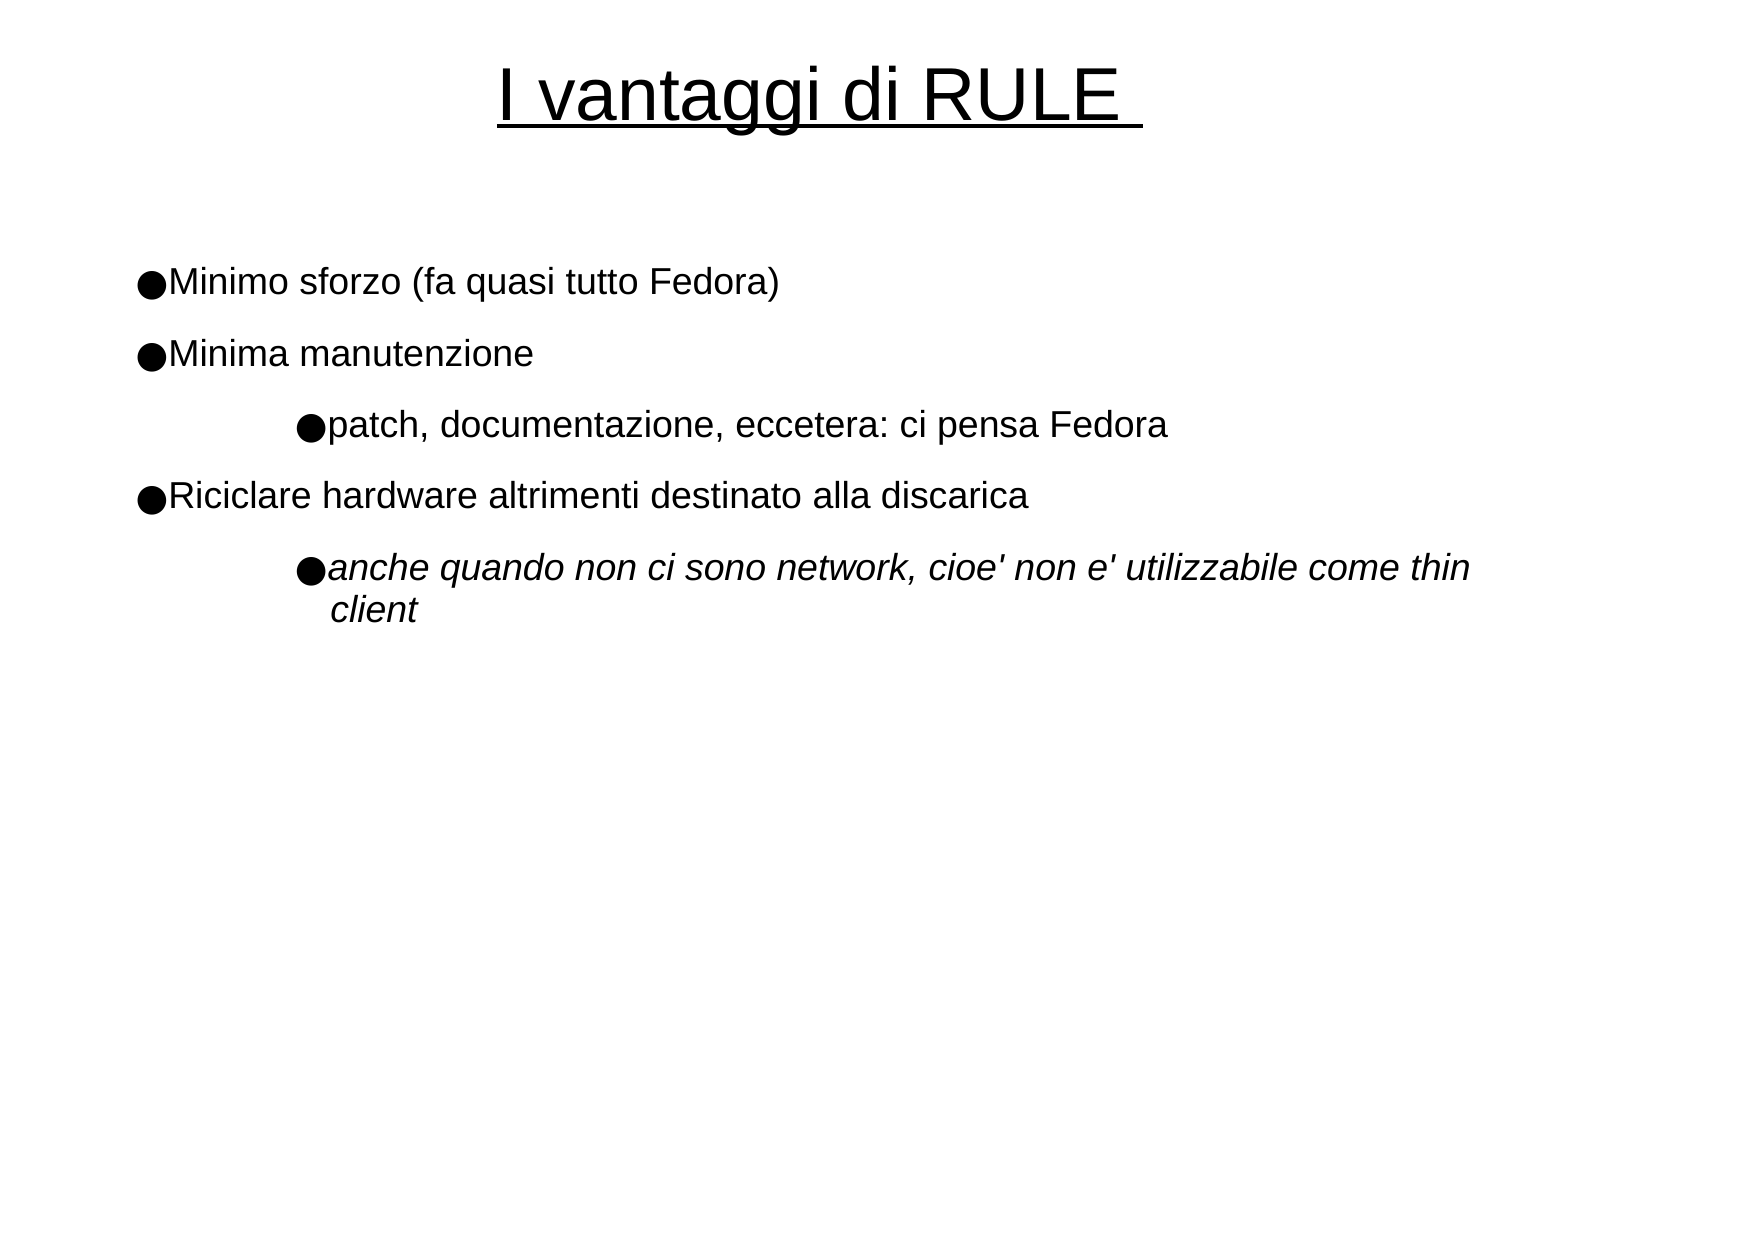

I vantaggi di RULE
Minimo sforzo (fa quasi tutto Fedora)
Minima manutenzione
patch, documentazione, eccetera: ci pensa Fedora
Riciclare hardware altrimenti destinato alla discarica
anche quando non ci sono network, cioe' non e' utilizzabile come thin client